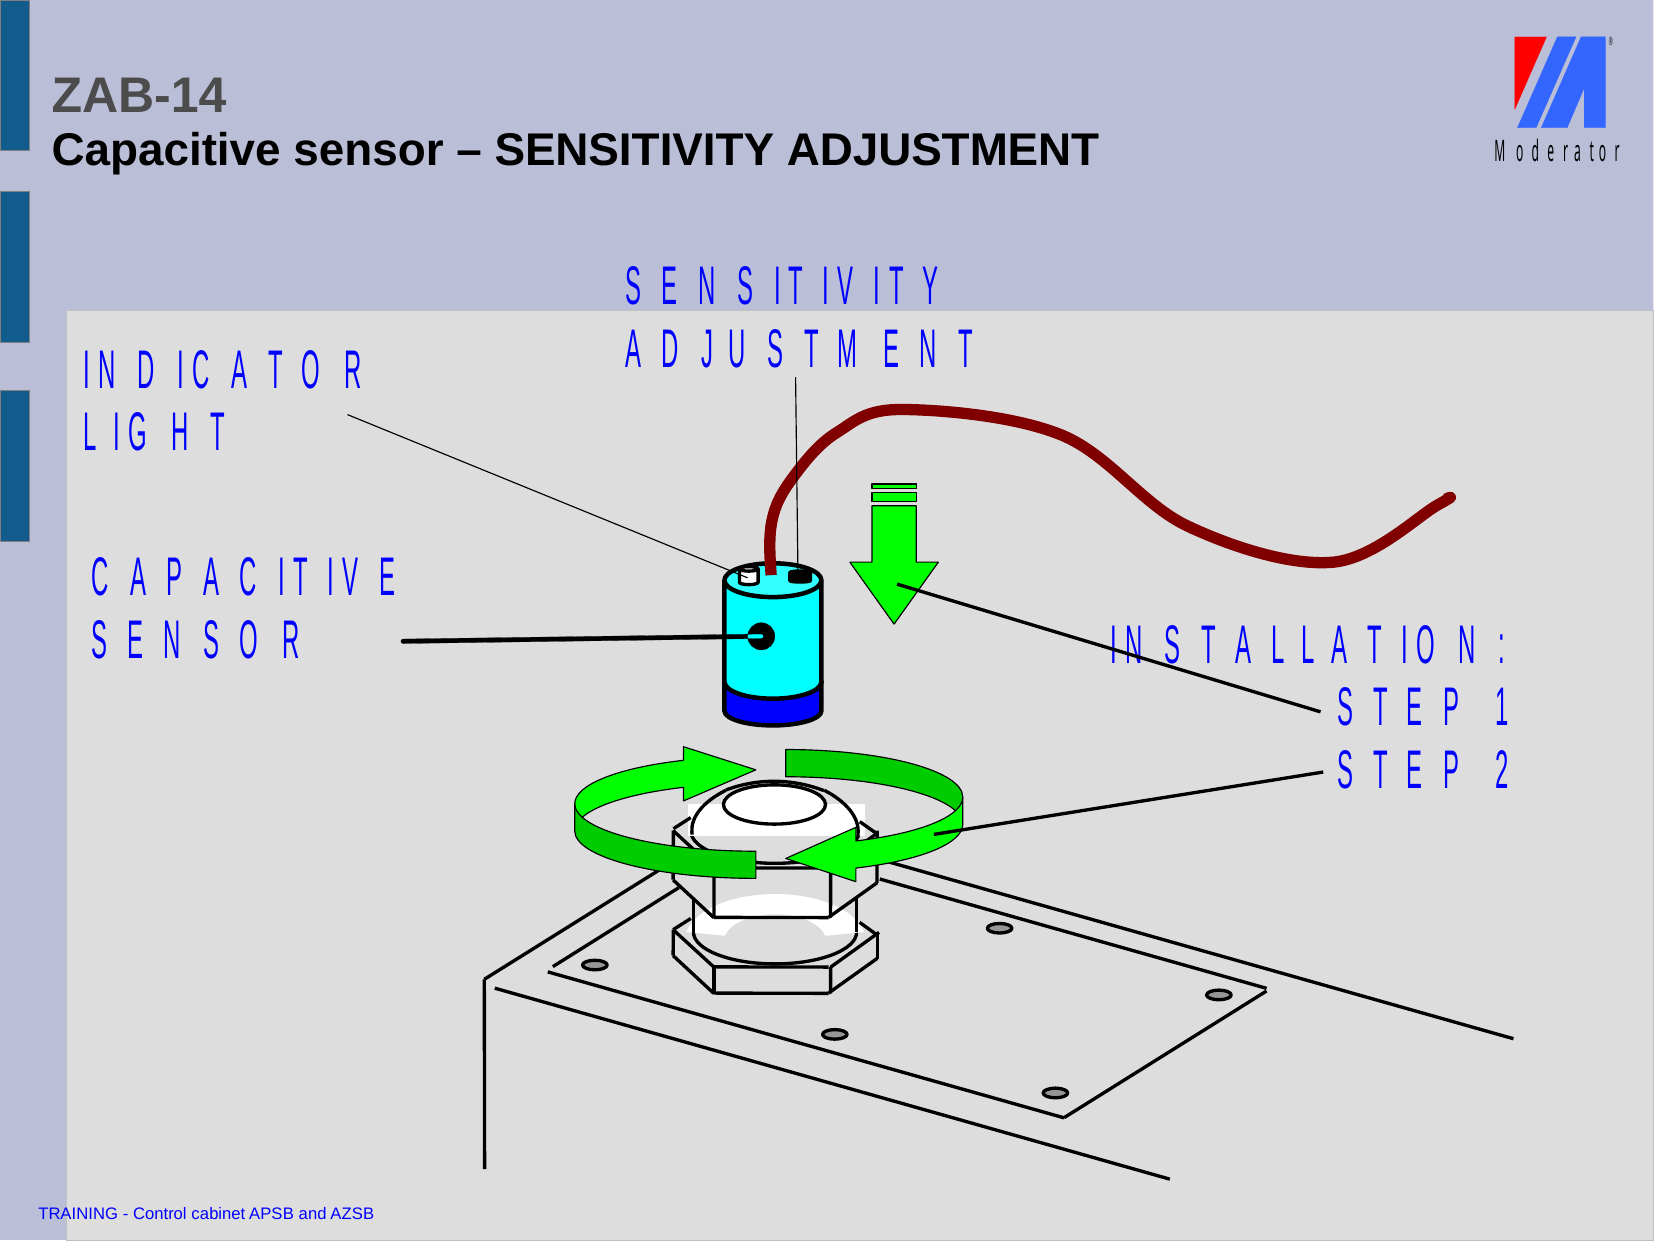

# ZAB-14 Capacitive sensor – SENSITIVITY ADJUSTMENT
TRAINING - Control cabinet APSB and AZSB